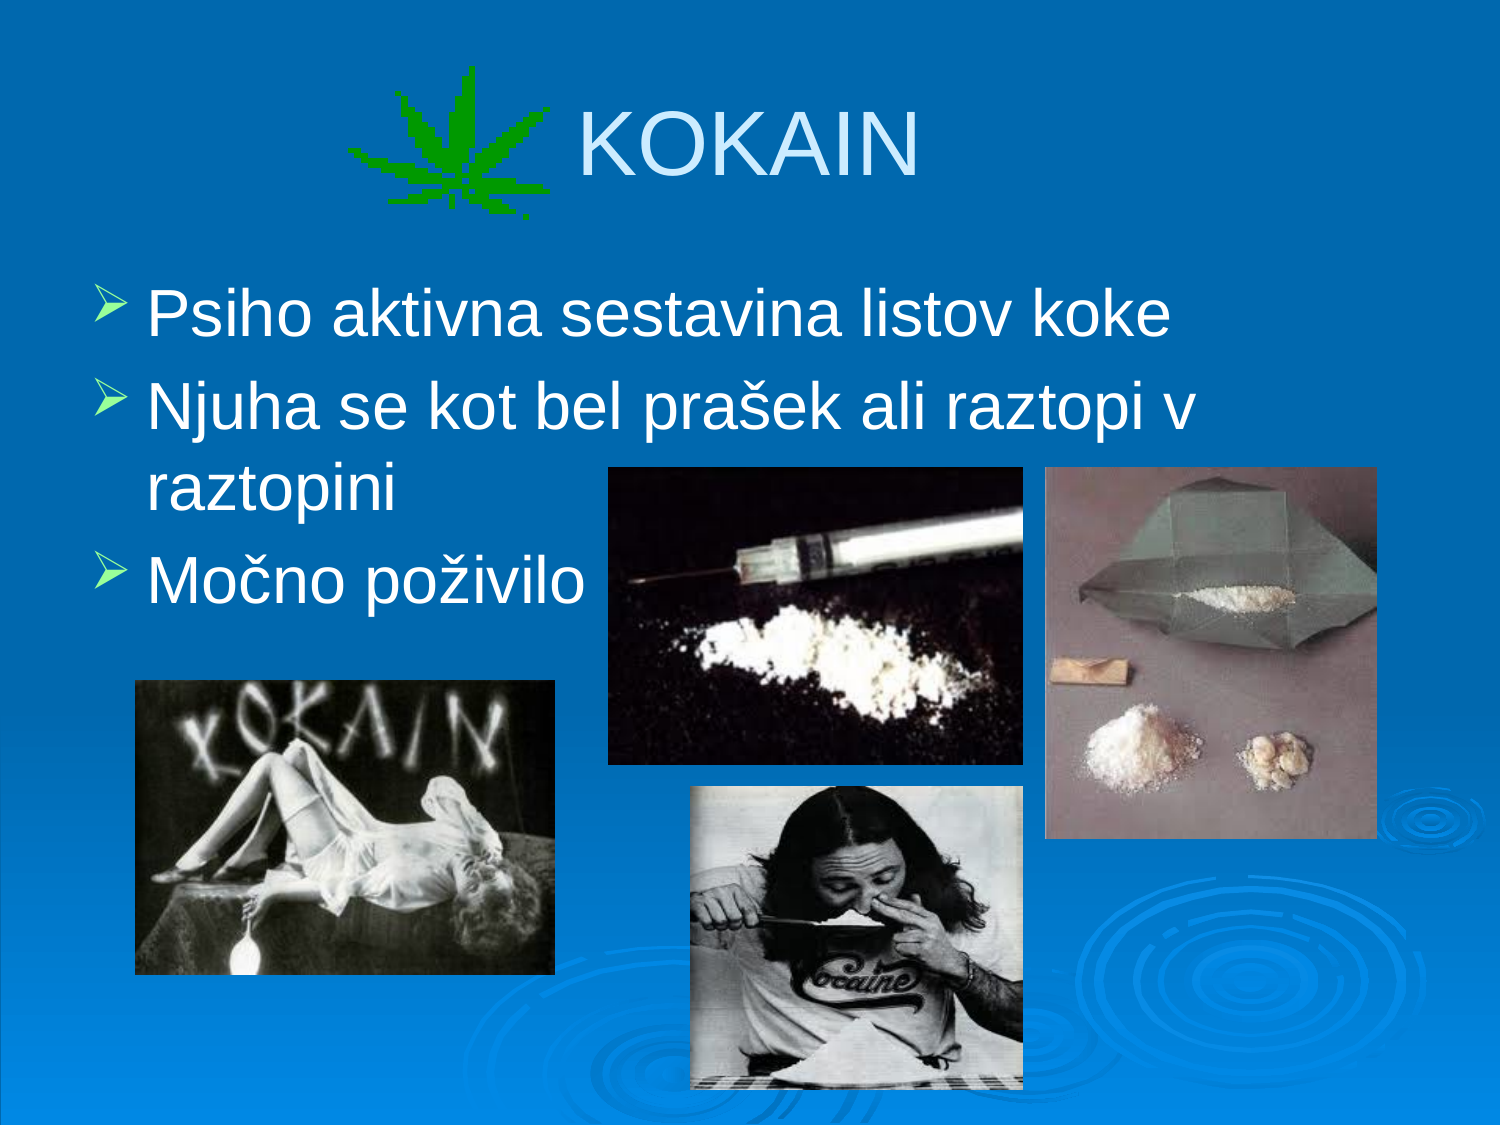

# KOKAIN
Psiho aktivna sestavina listov koke
Njuha se kot bel prašek ali raztopi v raztopini
Močno poživilo